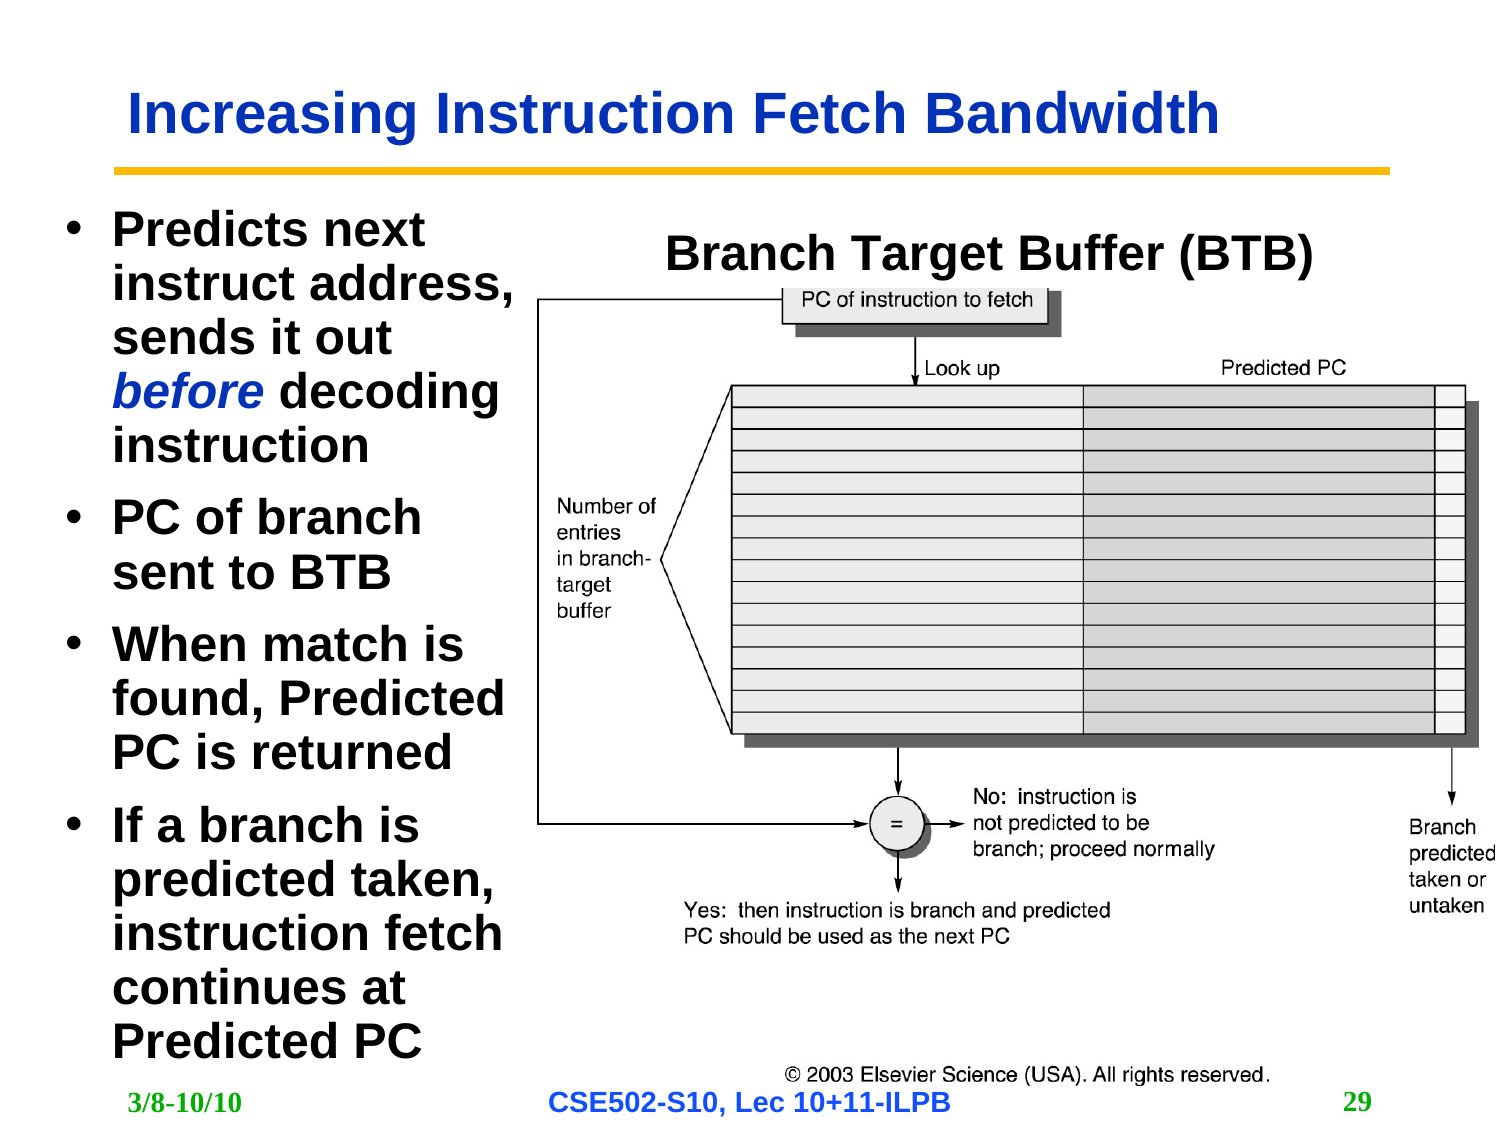

# Increasing Instruction Fetch Bandwidth
Predicts next instruct address, sends it out before decoding instruction
PC of branch sent to BTB
When match is found, Predicted PC is returned
If a branch is predicted taken, instruction fetch continues at Predicted PC
Branch Target Buffer (BTB)
3/8-10/10
CSE502-S10, Lec 10+11-ILPB